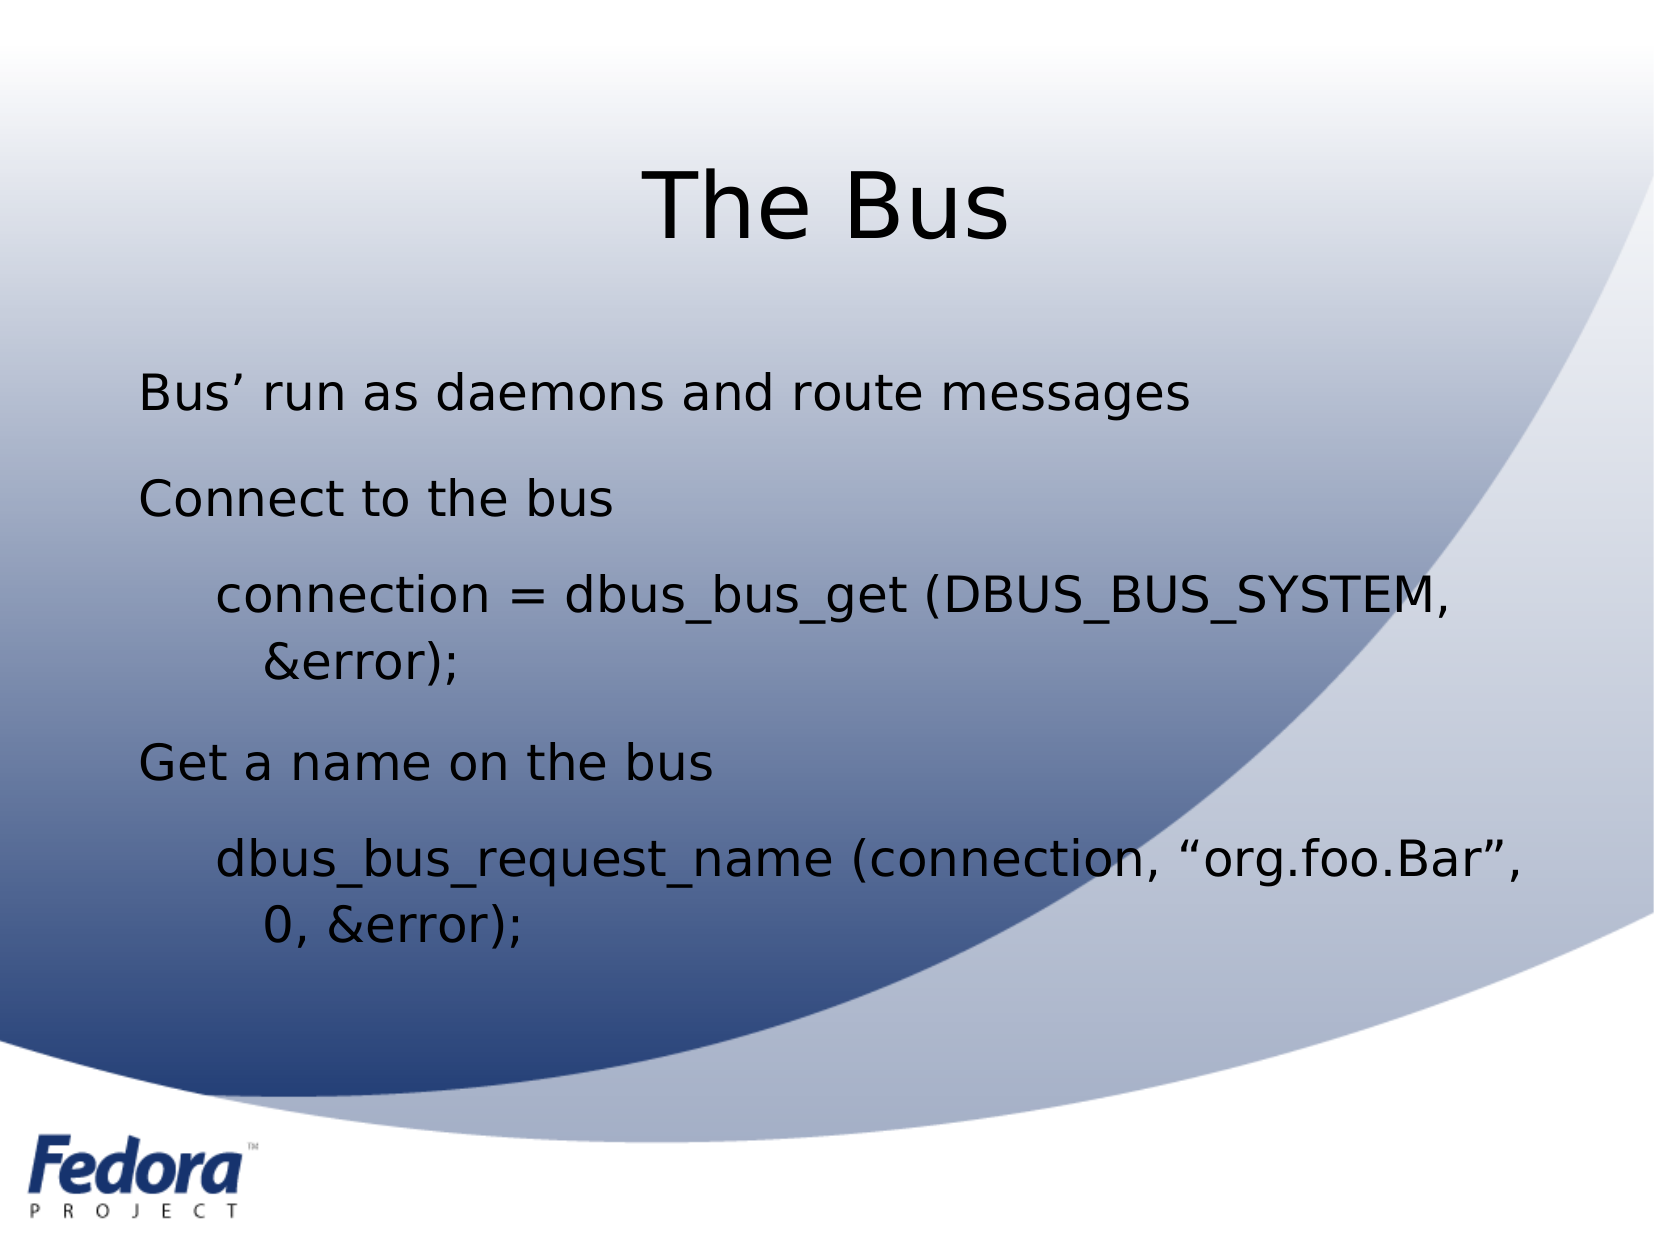

# The Bus
Bus’ run as daemons and route messages
Connect to the bus
connection = dbus_bus_get (DBUS_BUS_SYSTEM, &error);
Get a name on the bus
dbus_bus_request_name (connection, “org.foo.Bar”, 0, &error);